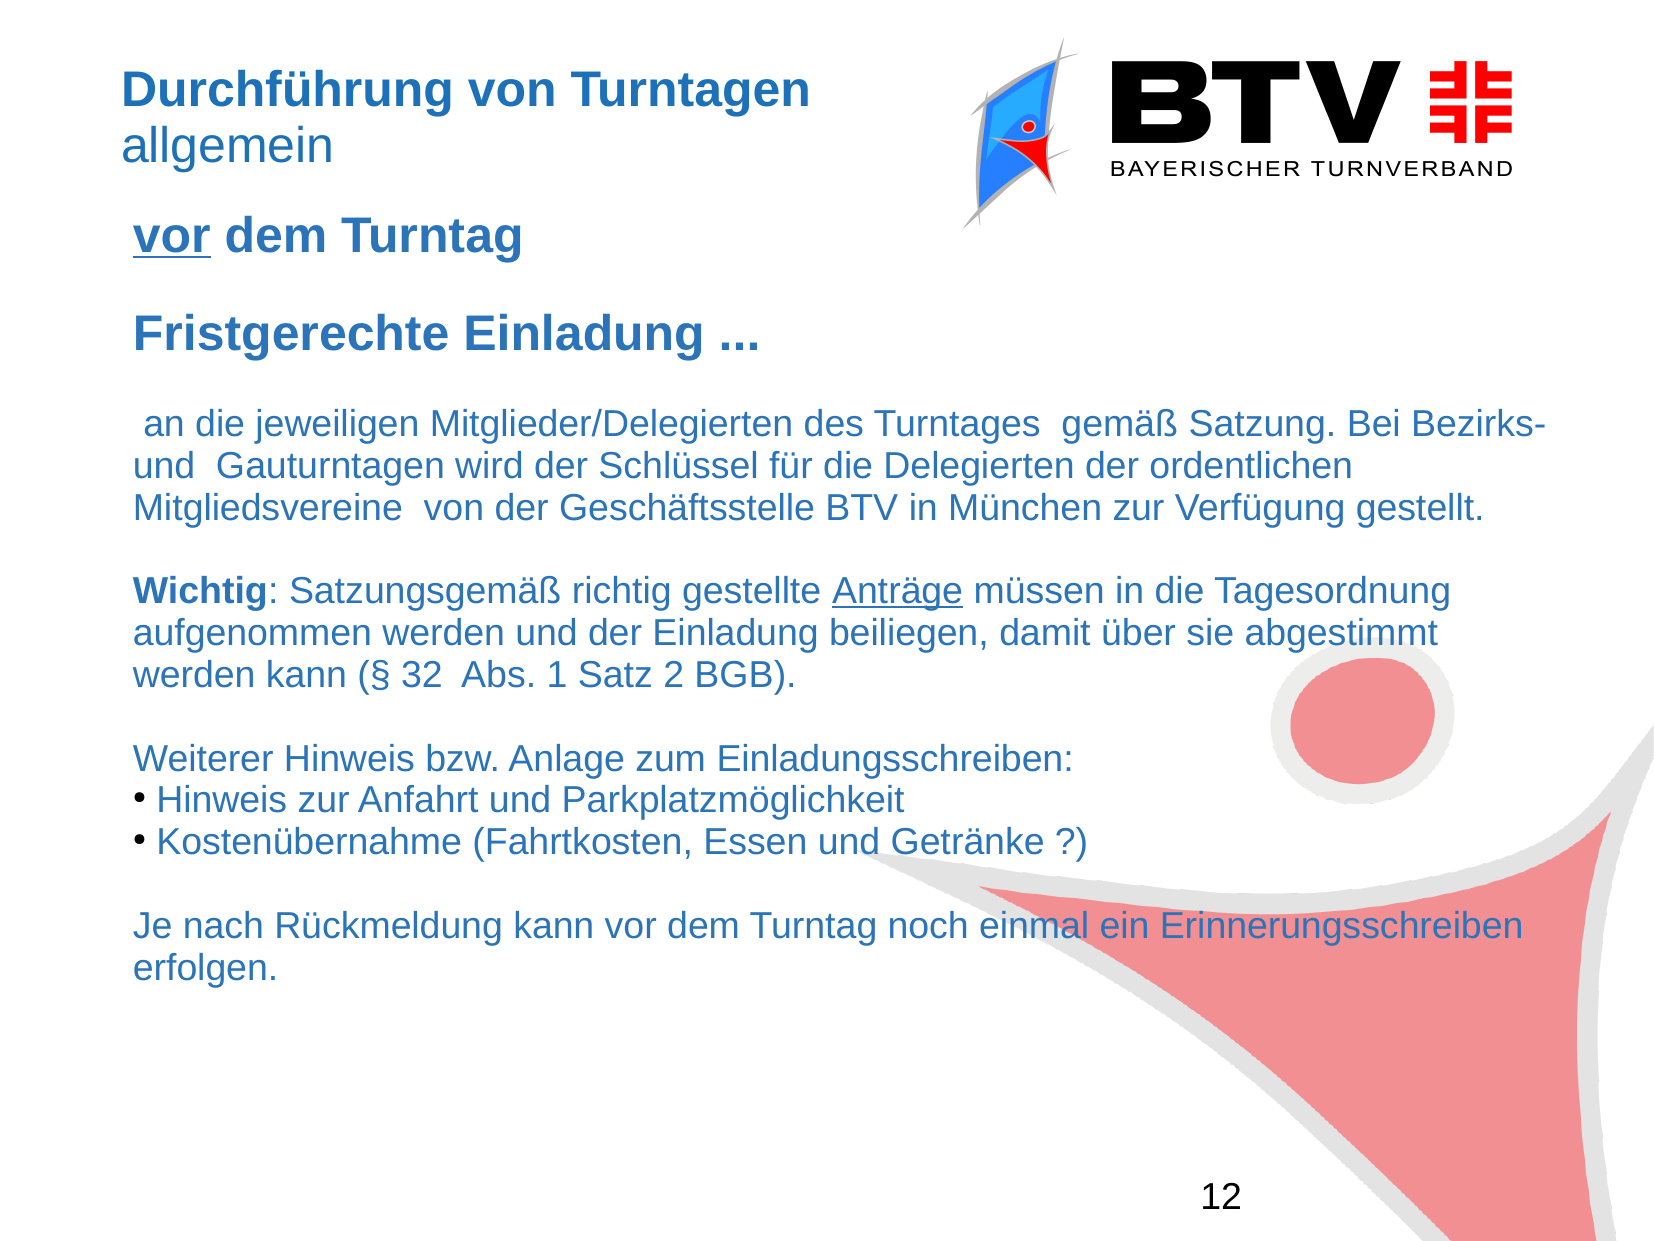

# Durchführung von Turntagen allgemein
vor dem Turntag
Fristgerechte Einladung ...
 an die jeweiligen Mitglieder/Delegierten des Turntages gemäß Satzung. Bei Bezirks- und Gauturntagen wird der Schlüssel für die Delegierten der ordentlichen Mitgliedsvereine von der Geschäftsstelle BTV in München zur Verfügung gestellt.
Wichtig: Satzungsgemäß richtig gestellte Anträge müssen in die Tagesordnung aufgenommen werden und der Einladung beiliegen, damit über sie abgestimmt werden kann (§ 32 Abs. 1 Satz 2 BGB).
Weiterer Hinweis bzw. Anlage zum Einladungsschreiben:
 Hinweis zur Anfahrt und Parkplatzmöglichkeit
 Kostenübernahme (Fahrtkosten, Essen und Getränke ?)
Je nach Rückmeldung kann vor dem Turntag noch einmal ein Erinnerungsschreiben erfolgen.